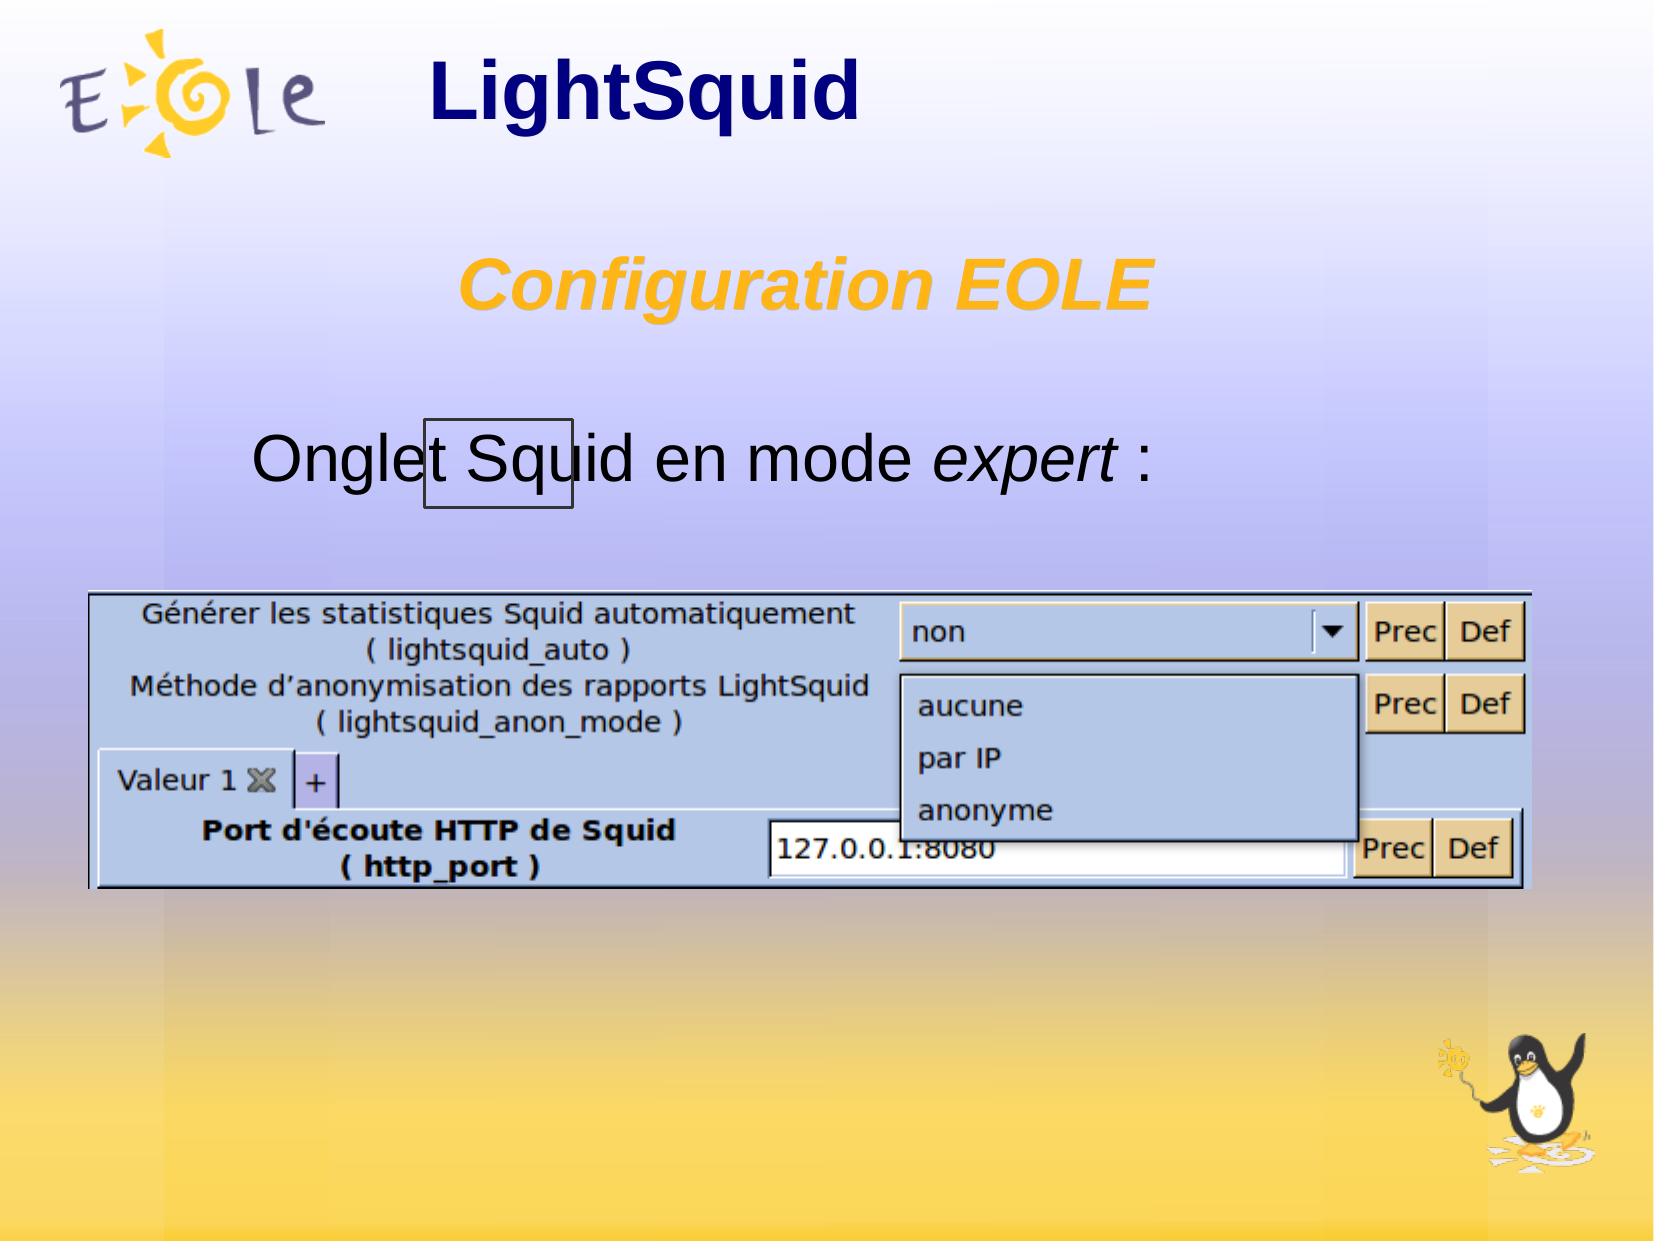

LightSquid
Configuration EOLE
Onglet Squid en mode expert :